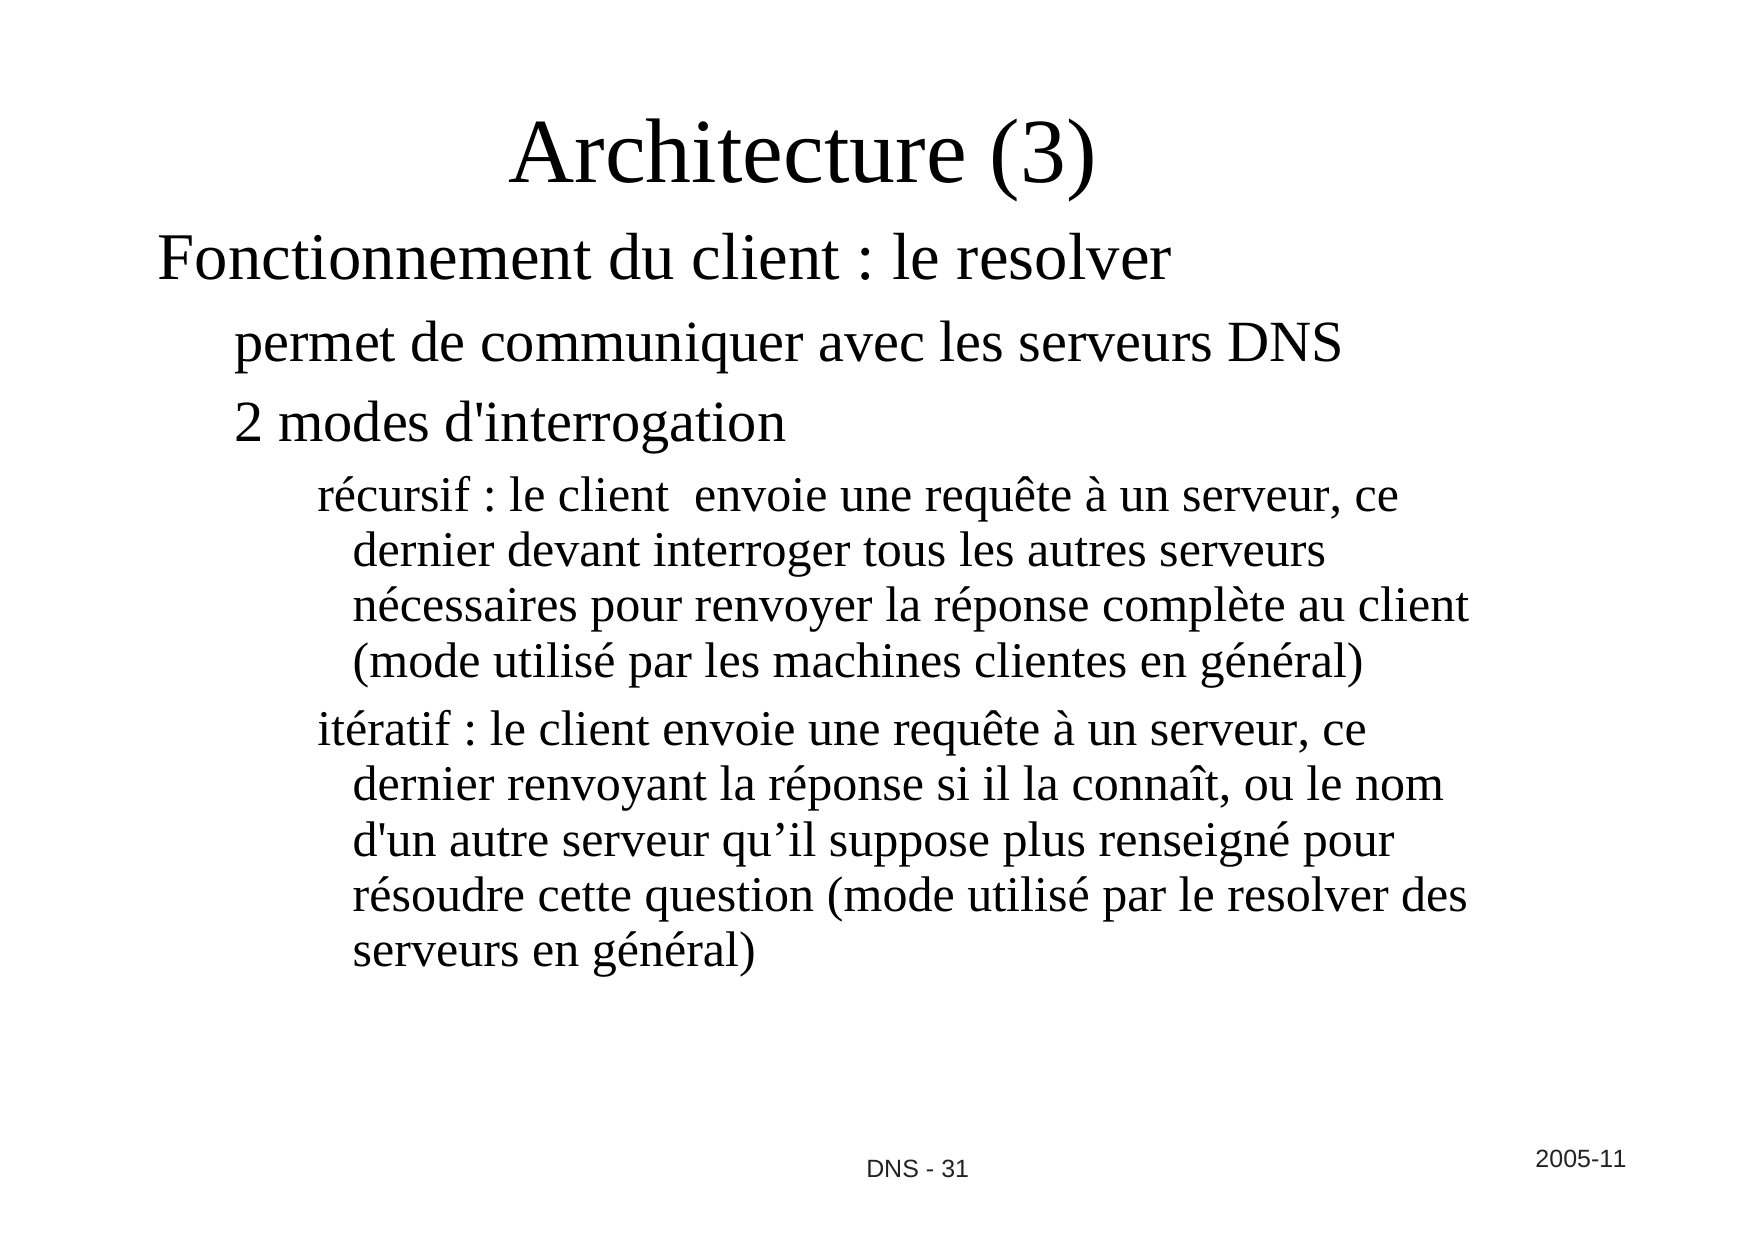

# Architecture (3)
Fonctionnement du client : le resolver
permet de communiquer avec les serveurs DNS
2 modes d'interrogation
récursif : le client envoie une requête à un serveur, ce dernier devant interroger tous les autres serveurs nécessaires pour renvoyer la réponse complète au client (mode utilisé par les machines clientes en général)
itératif : le client envoie une requête à un serveur, ce dernier renvoyant la réponse si il la connaît, ou le nom d'un autre serveur qu’il suppose plus renseigné pour résoudre cette question (mode utilisé par le resolver des serveurs en général)